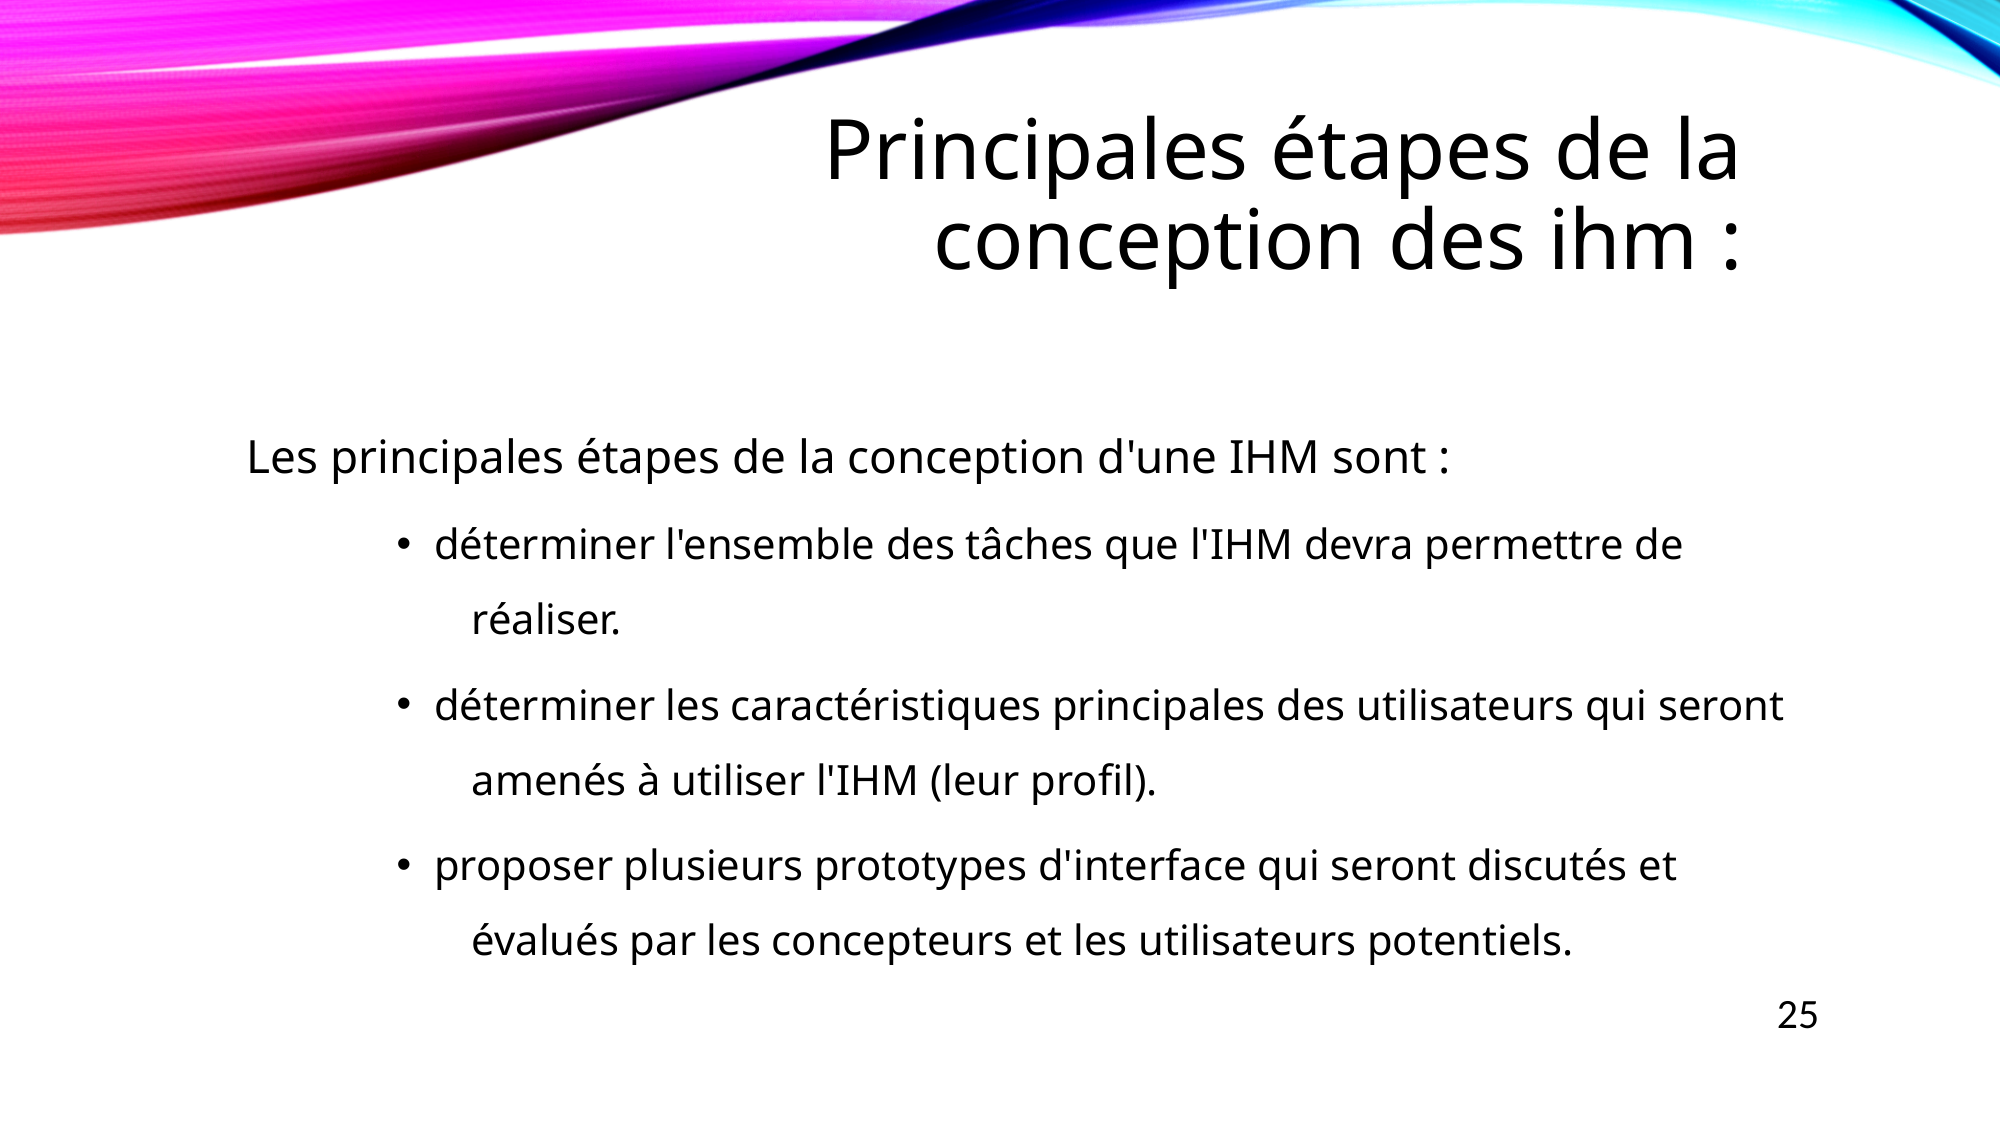

# Principales étapes de la conception des ihm :
Les principales étapes de la conception d'une IHM sont :
déterminer l'ensemble des tâches que l'IHM devra permettre de réaliser.
déterminer les caractéristiques principales des utilisateurs qui seront amenés à utiliser l'IHM (leur profil).
proposer plusieurs prototypes d'interface qui seront discutés et évalués par les concepteurs et les utilisateurs potentiels.